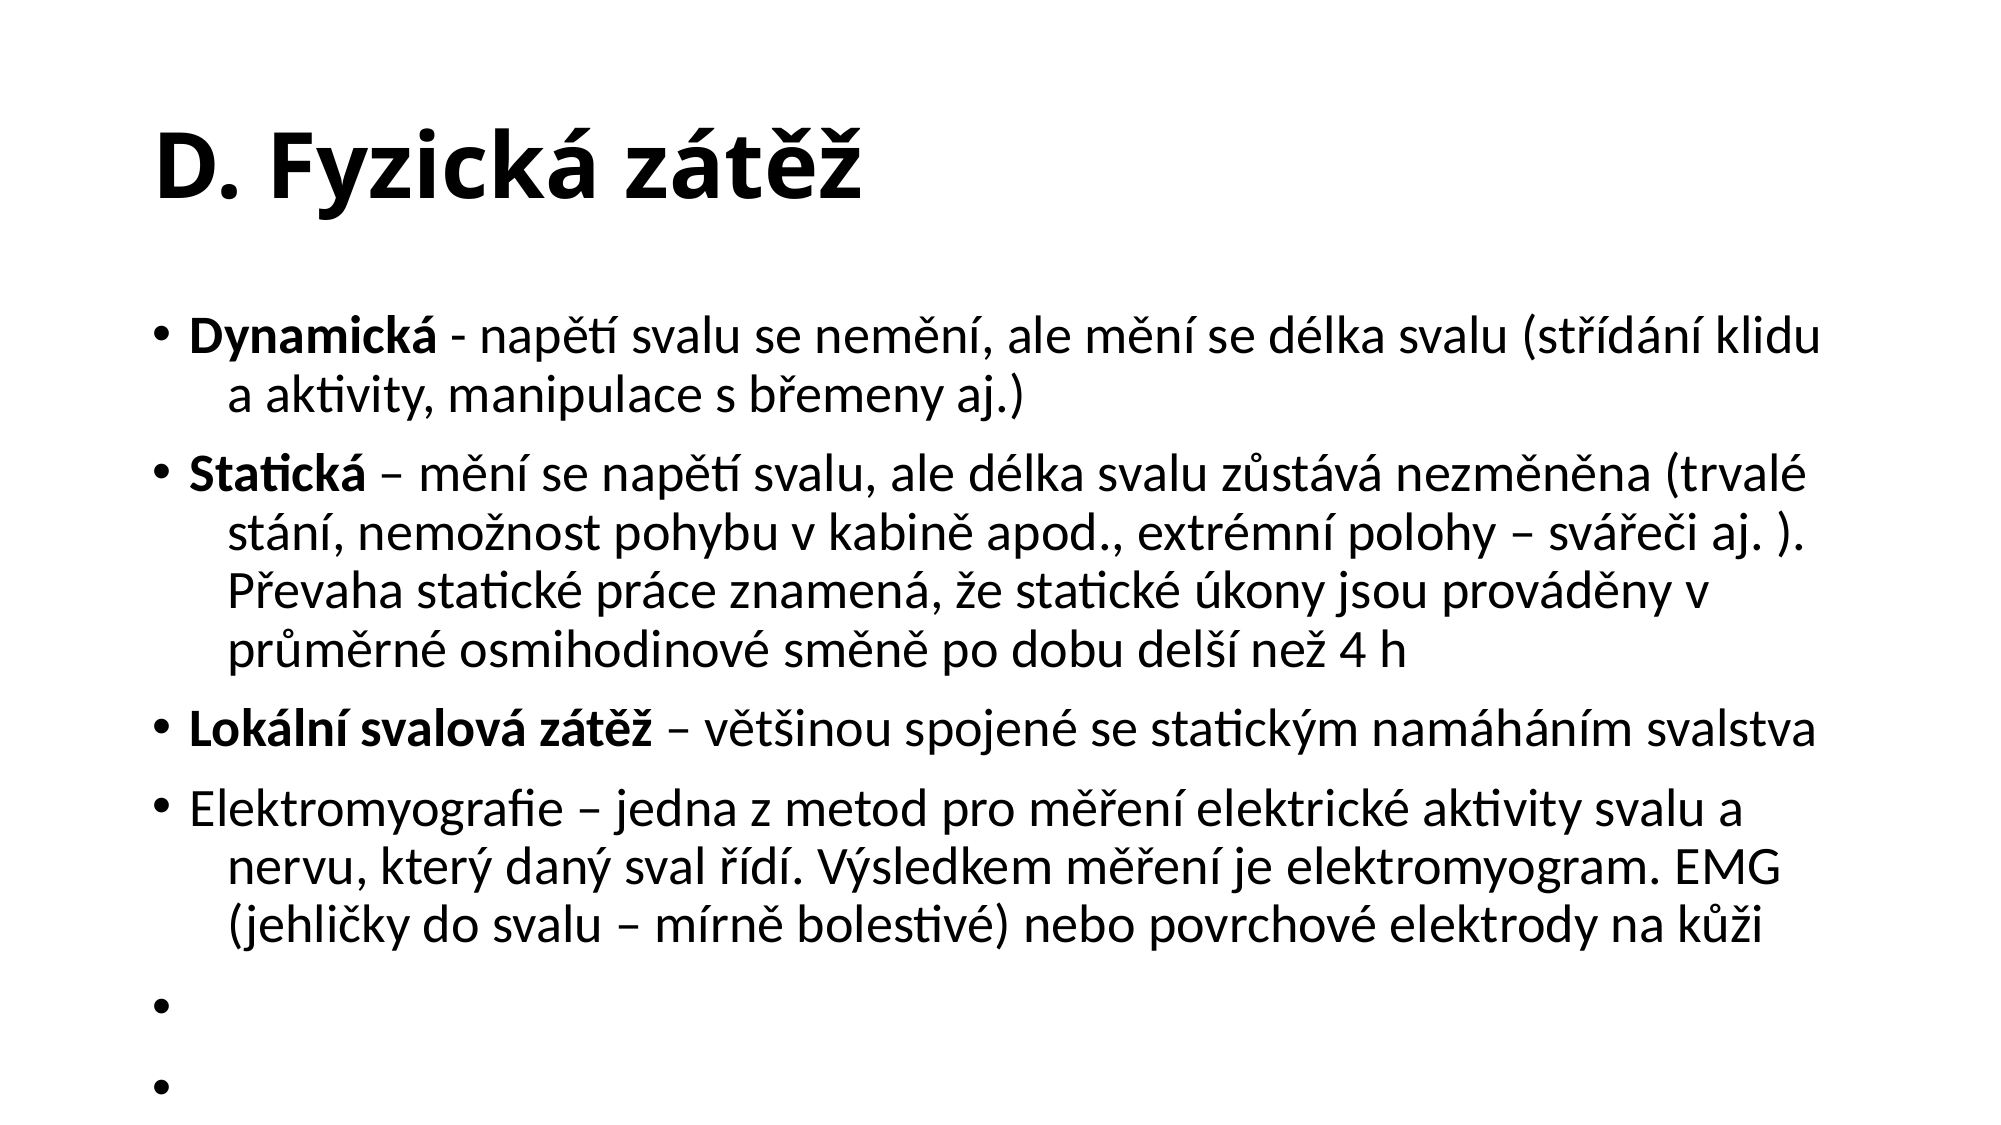

# D. Fyzická zátěž
Dynamická - napětí svalu se nemění, ale mění se délka svalu (střídání klidu a aktivity, manipulace s břemeny aj.)
Statická – mění se napětí svalu, ale délka svalu zůstává nezměněna (trvalé stání, nemožnost pohybu v kabině apod., extrémní polohy – svářeči aj. ). Převaha statické práce znamená, že statické úkony jsou prováděny v průměrné osmihodinové směně po dobu delší než 4 h
Lokální svalová zátěž – většinou spojené se statickým namáháním svalstva
Elektromyografie – jedna z metod pro měření elektrické aktivity svalu a nervu, který daný sval řídí. Výsledkem měření je elektromyogram. EMG (jehličky do svalu – mírně bolestivé) nebo povrchové elektrody na kůži